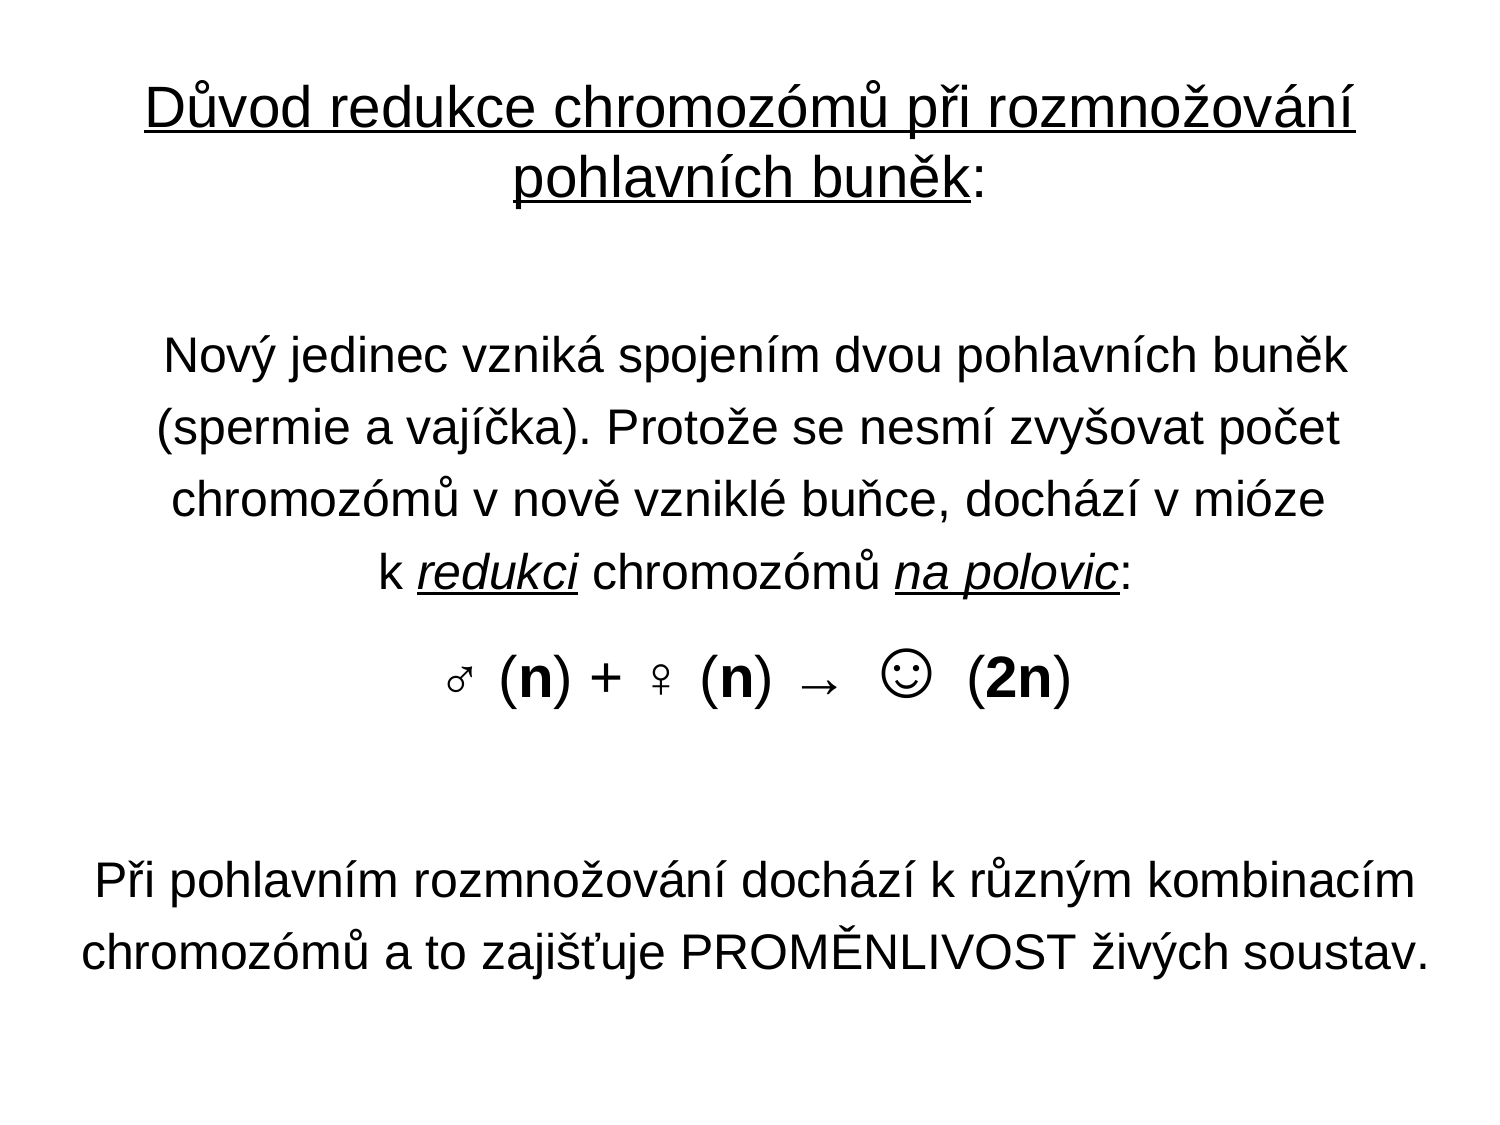

# Důvod redukce chromozómů při rozmnožování pohlavních buněk:
Nový jedinec vzniká spojením dvou pohlavních buněk
(spermie a vajíčka). Protože se nesmí zvyšovat počet
chromozómů v nově vzniklé buňce, dochází v mióze
k redukci chromozómů na polovic:
♂ (n) + ♀ (n) → ☺ (2n)
Při pohlavním rozmnožování dochází k různým kombinacím
chromozómů a to zajišťuje PROMĚNLIVOST živých soustav.